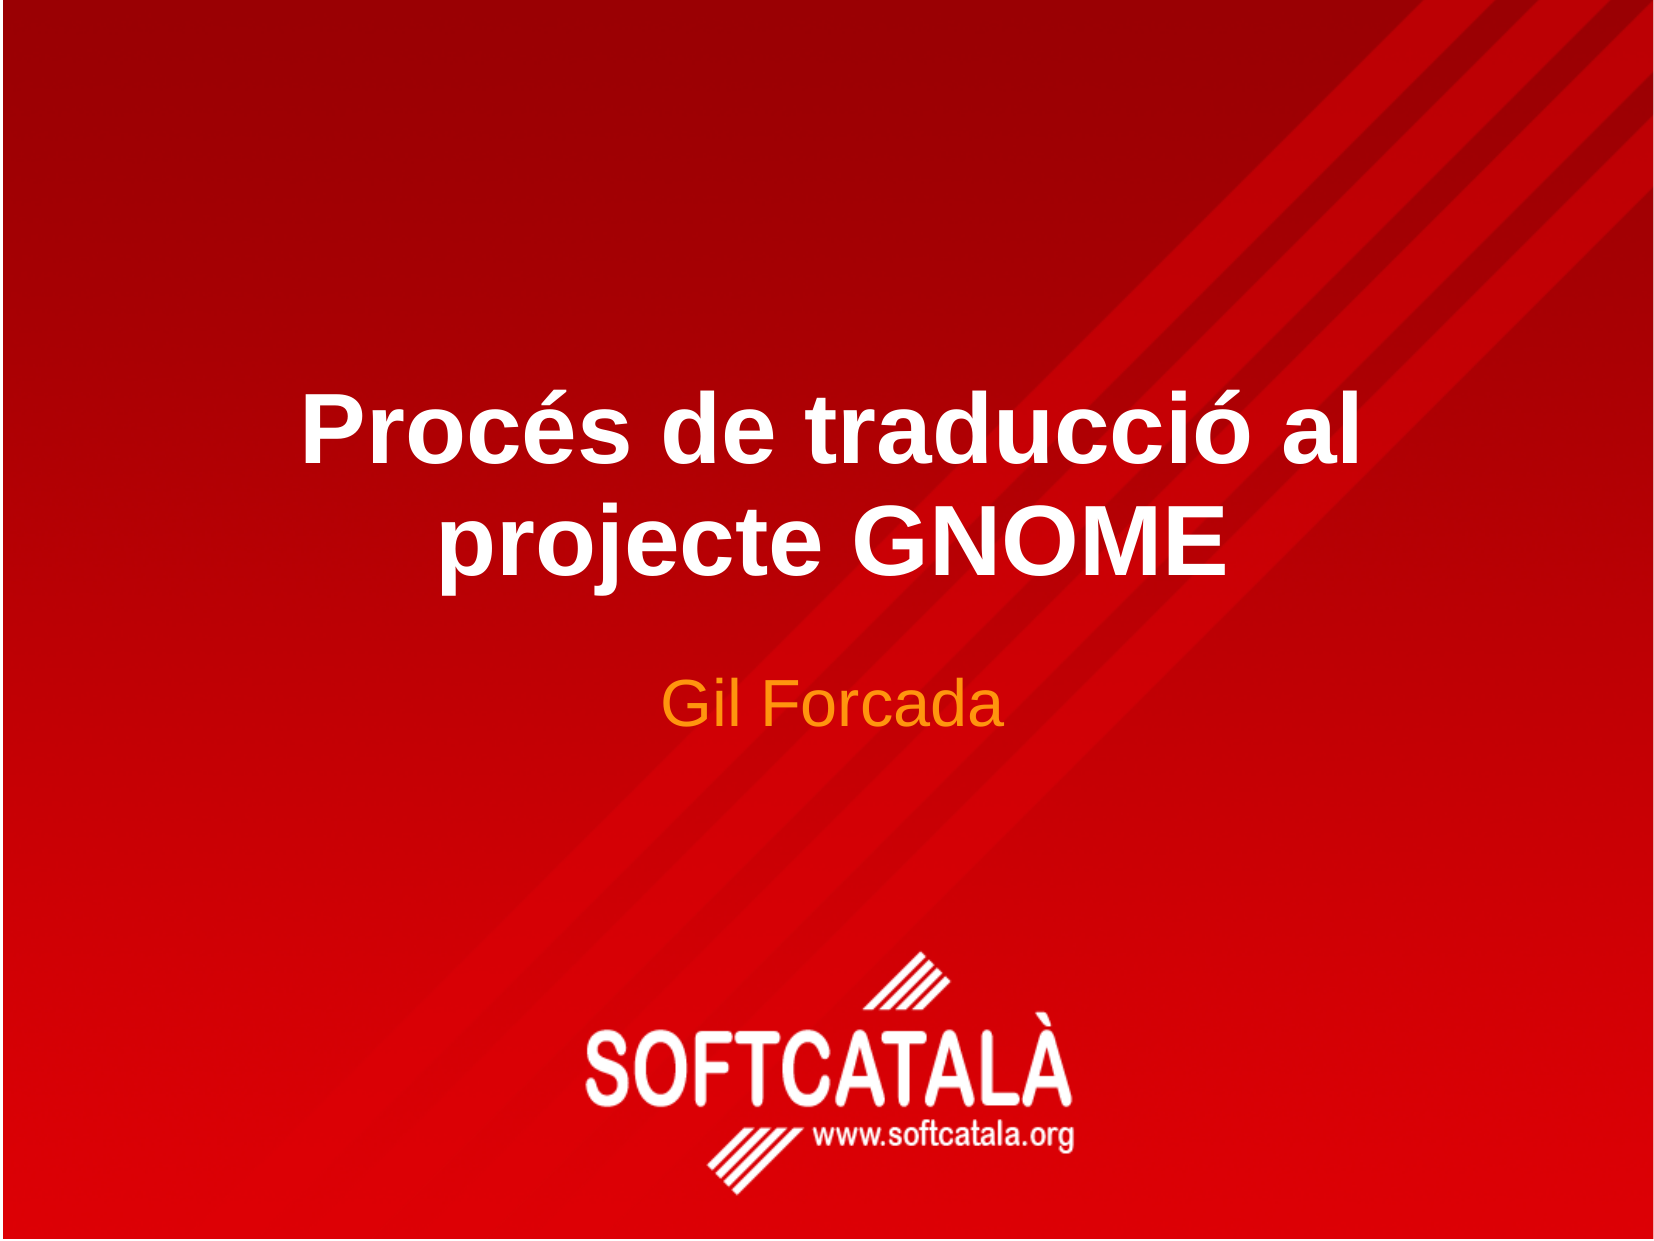

Procés de traducció al projecte GNOME
Gil Forcada